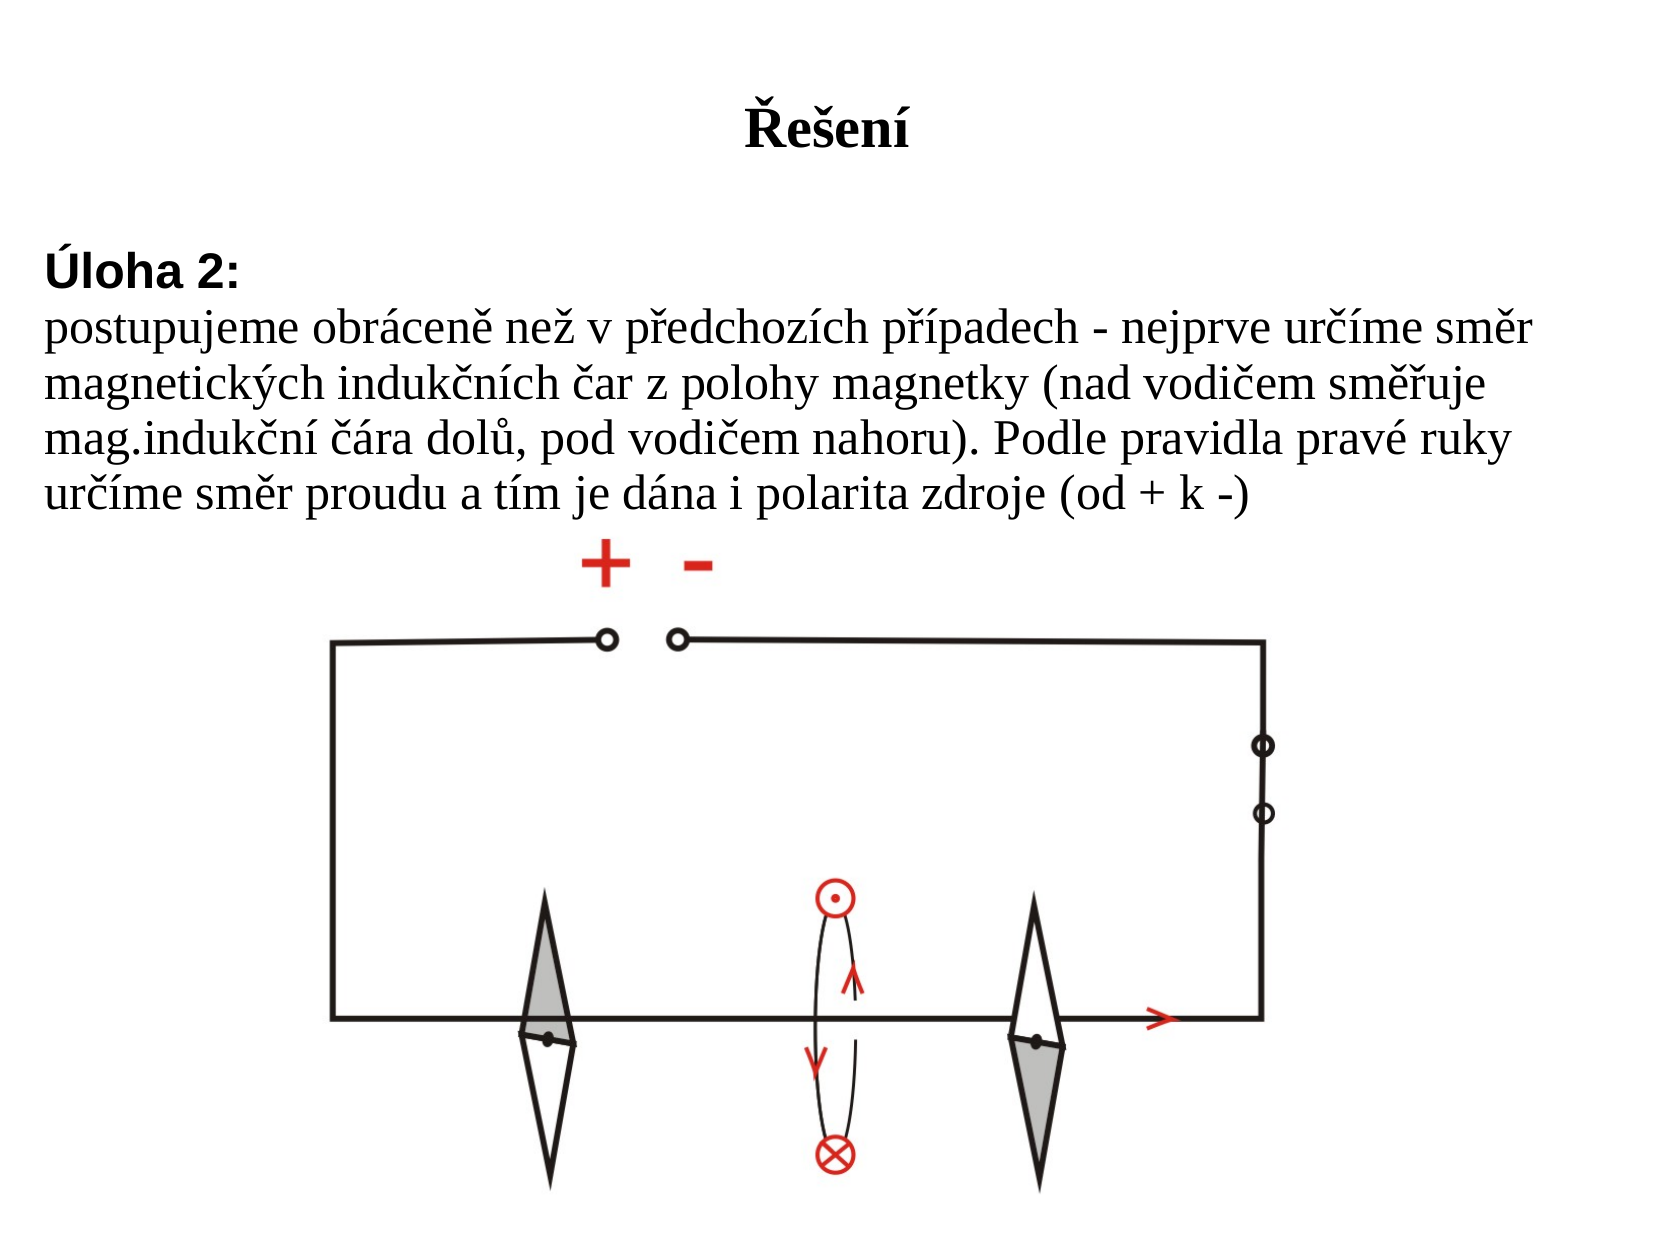

Řešení
Úloha 2:
postupujeme obráceně než v předchozích případech - nejprve určíme směr magnetických indukčních čar z polohy magnetky (nad vodičem směřuje mag.indukční čára dolů, pod vodičem nahoru). Podle pravidla pravé ruky určíme směr proudu a tím je dána i polarita zdroje (od + k -)